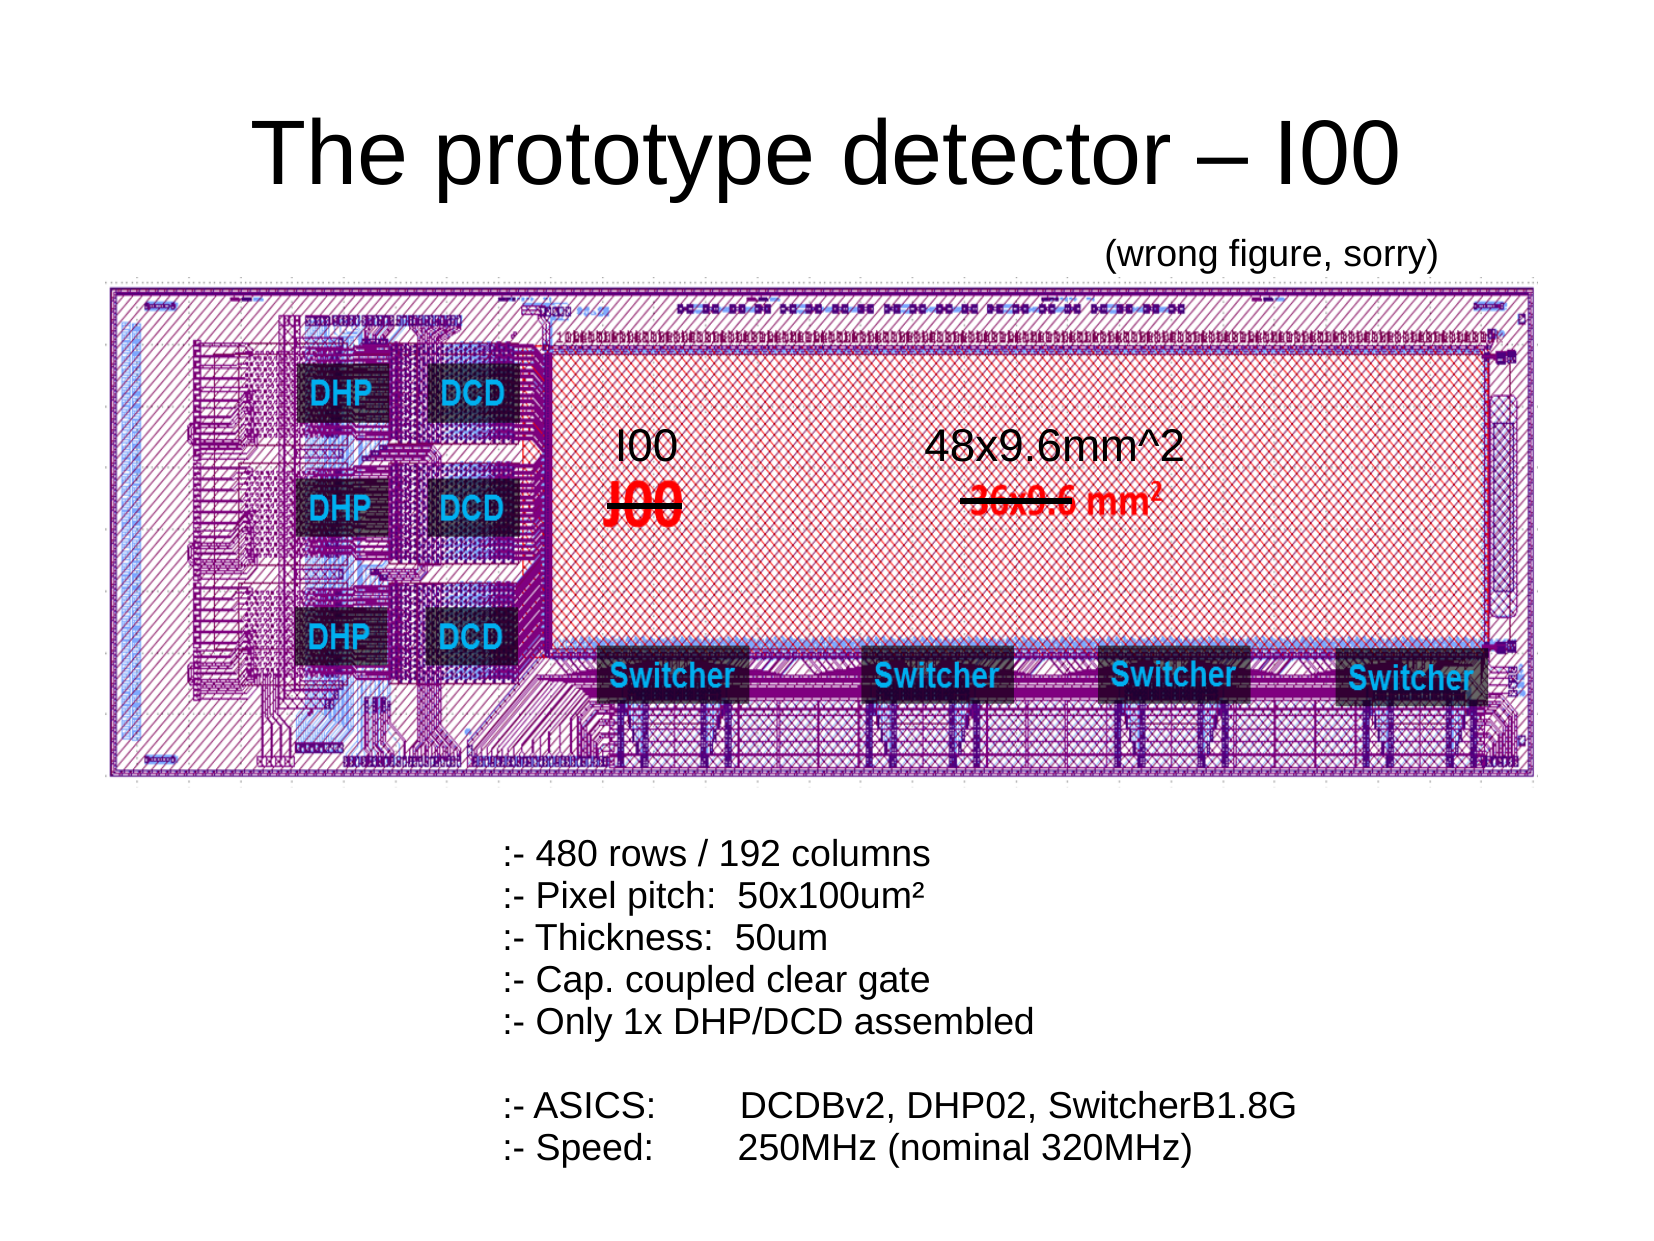

# The prototype detector – I00
(wrong figure, sorry)
I00
48x9.6mm^2
:- 480 rows / 192 columns
:- Pixel pitch: 50x100um²
:- Thickness: 50um
:- Cap. coupled clear gate
:- Only 1x DHP/DCD assembled
:- ASICS: DCDBv2, DHP02, SwitcherB1.8G
:- Speed: 250MHz (nominal 320MHz)